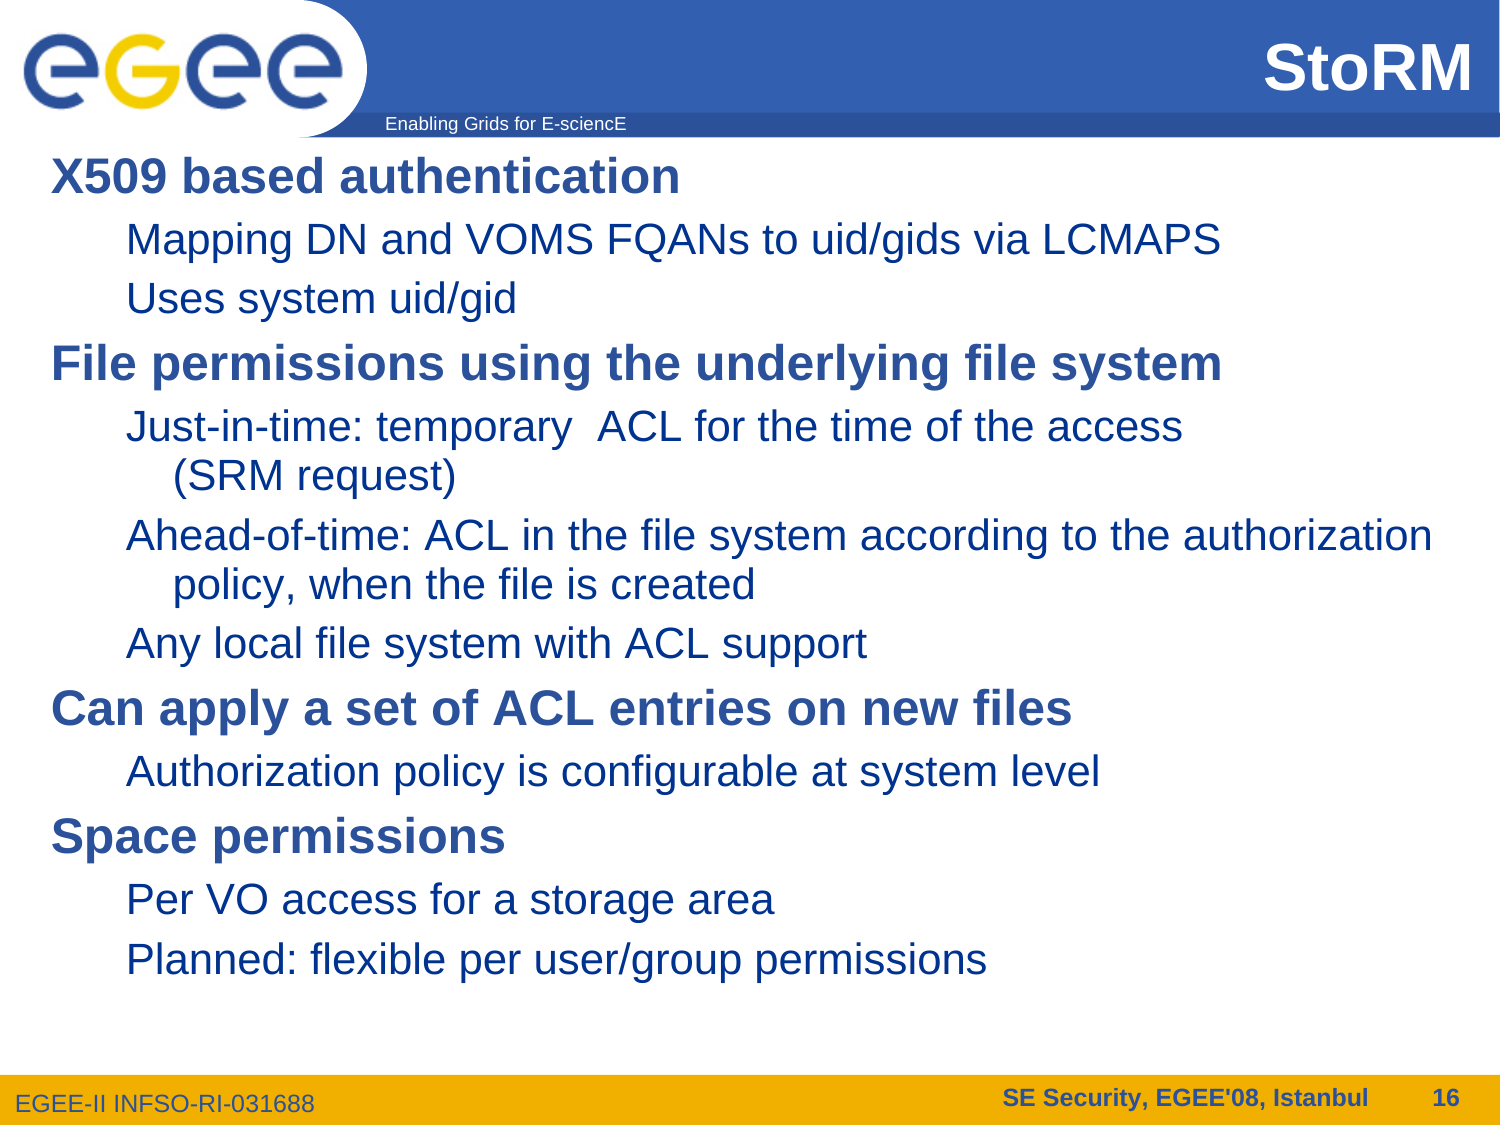

# StoRM
X509 based authentication
Mapping DN and VOMS FQANs to uid/gids via LCMAPS
Uses system uid/gid
File permissions using the underlying file system
Just-in-time: temporary ACL for the time of the access
(SRM request)
Ahead-of-time: ACL in the file system according to the authorization policy, when the file is created
Any local file system with ACL support
Can apply a set of ACL entries on new files
Authorization policy is configurable at system level
Space permissions
Per VO access for a storage area
Planned: flexible per user/group permissions
SE Security, EGEE'08, Istanbul
16